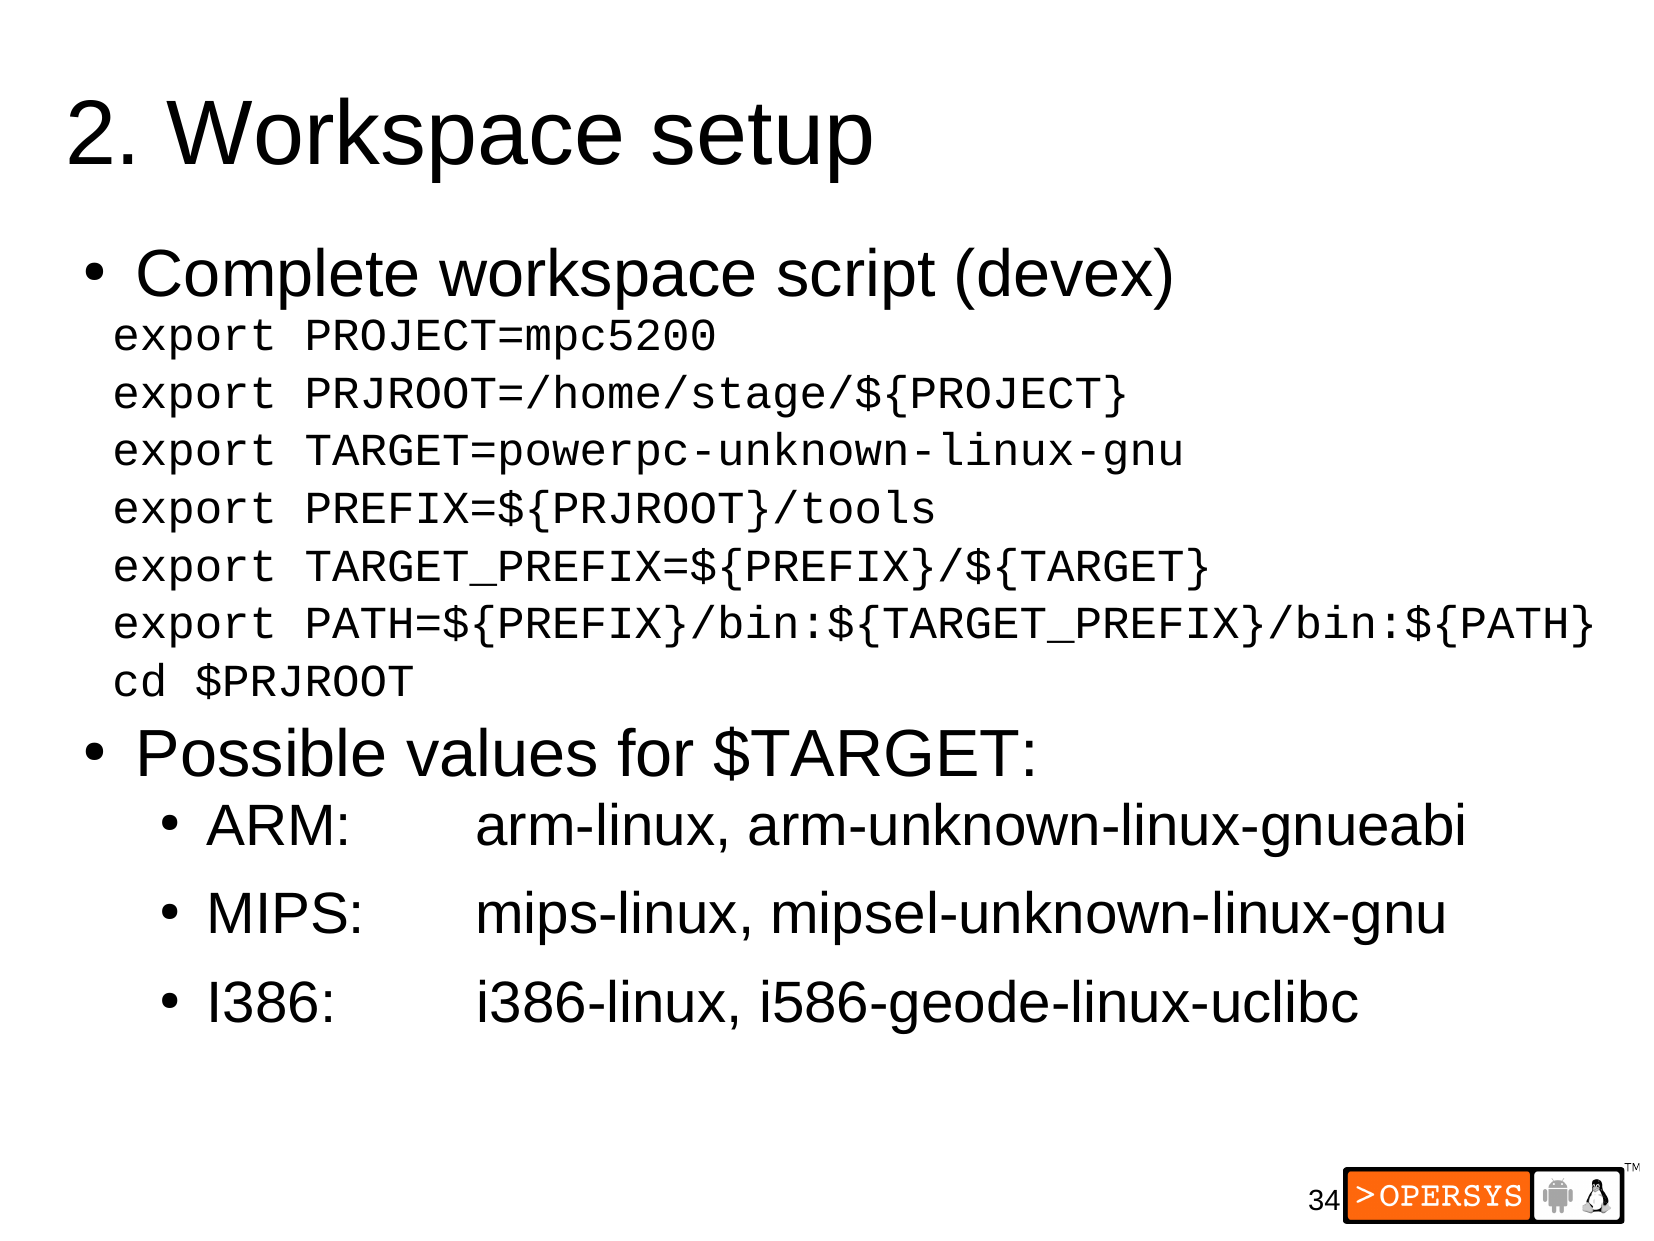

# 2. Workspace setup
Complete workspace script (devex)
export PROJECT=mpc5200
export PRJROOT=/home/stage/${PROJECT}
export TARGET=powerpc-unknown-linux-gnu
export PREFIX=${PRJROOT}/tools
export TARGET_PREFIX=${PREFIX}/${TARGET}
export PATH=${PREFIX}/bin:${TARGET_PREFIX}/bin:${PATH}
cd $PRJROOT
Possible values for $TARGET:
ARM:		arm-linux, arm-unknown-linux-gnueabi
MIPS:		mips-linux, mipsel-unknown-linux-gnu
I386:		 i386-linux, i586-geode-linux-uclibc